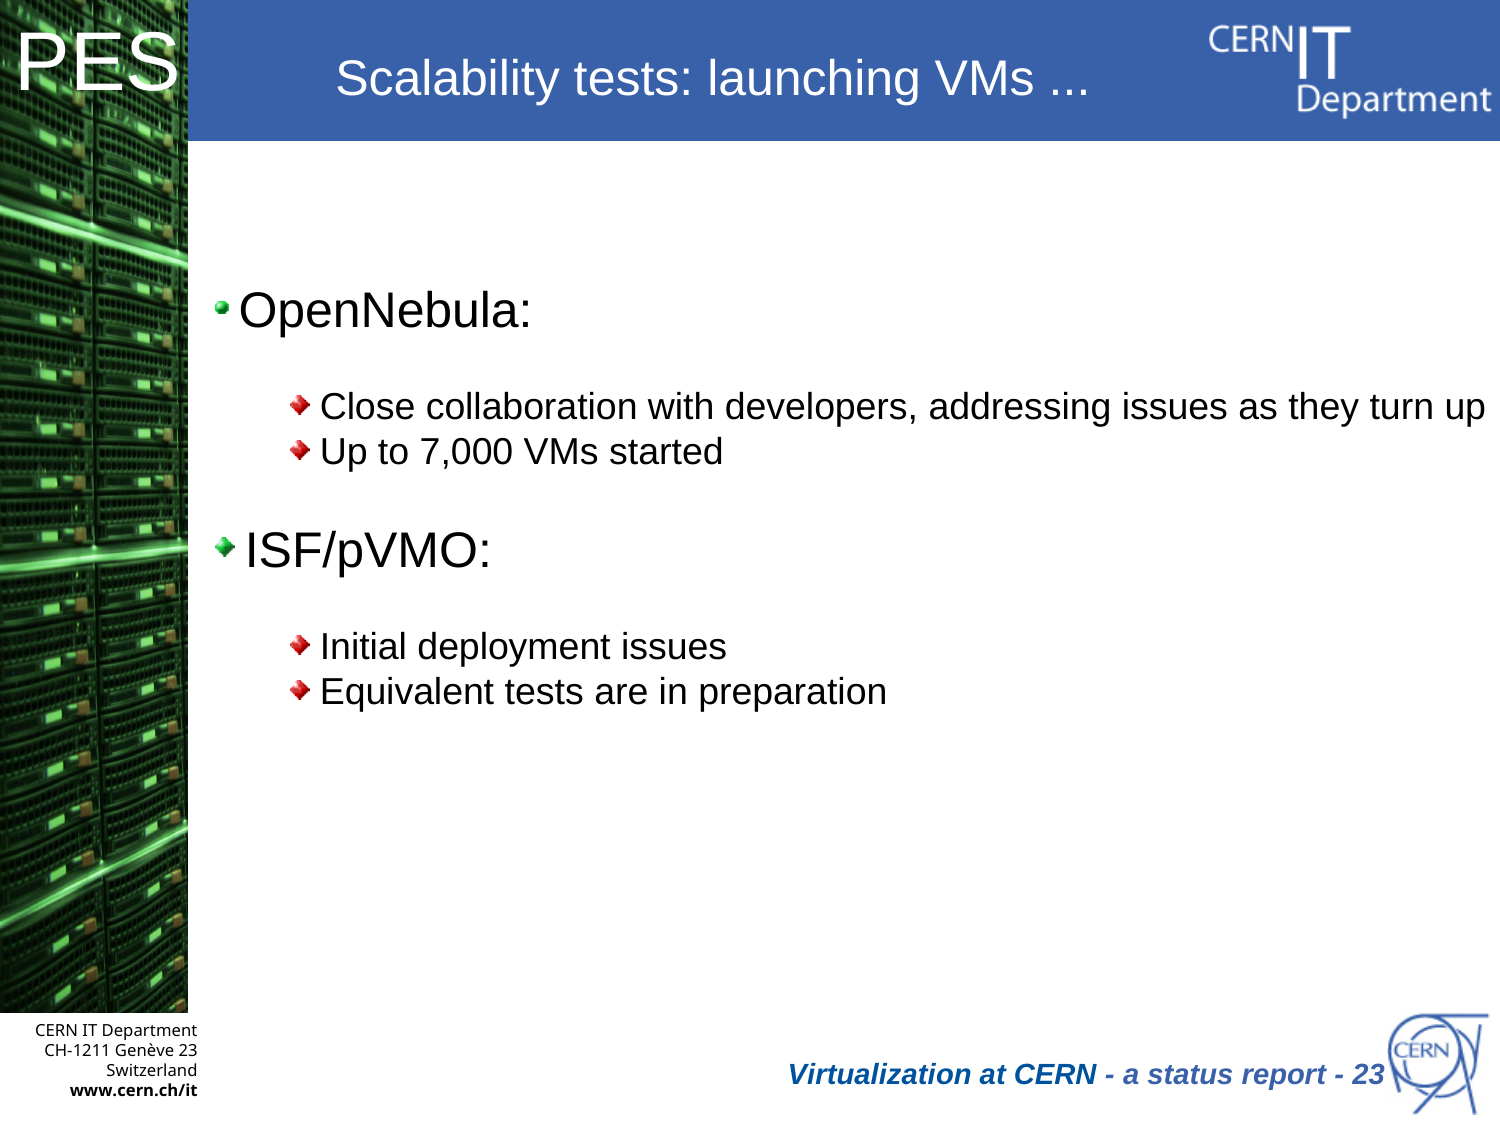

Scalability tests: launching VMs ...
 OpenNebula:
 Close collaboration with developers, addressing issues as they turn up
 Up to 7,000 VMs started
 ISF/pVMO:
 Initial deployment issues
 Equivalent tests are in preparation
Batch virtualization project at CERN